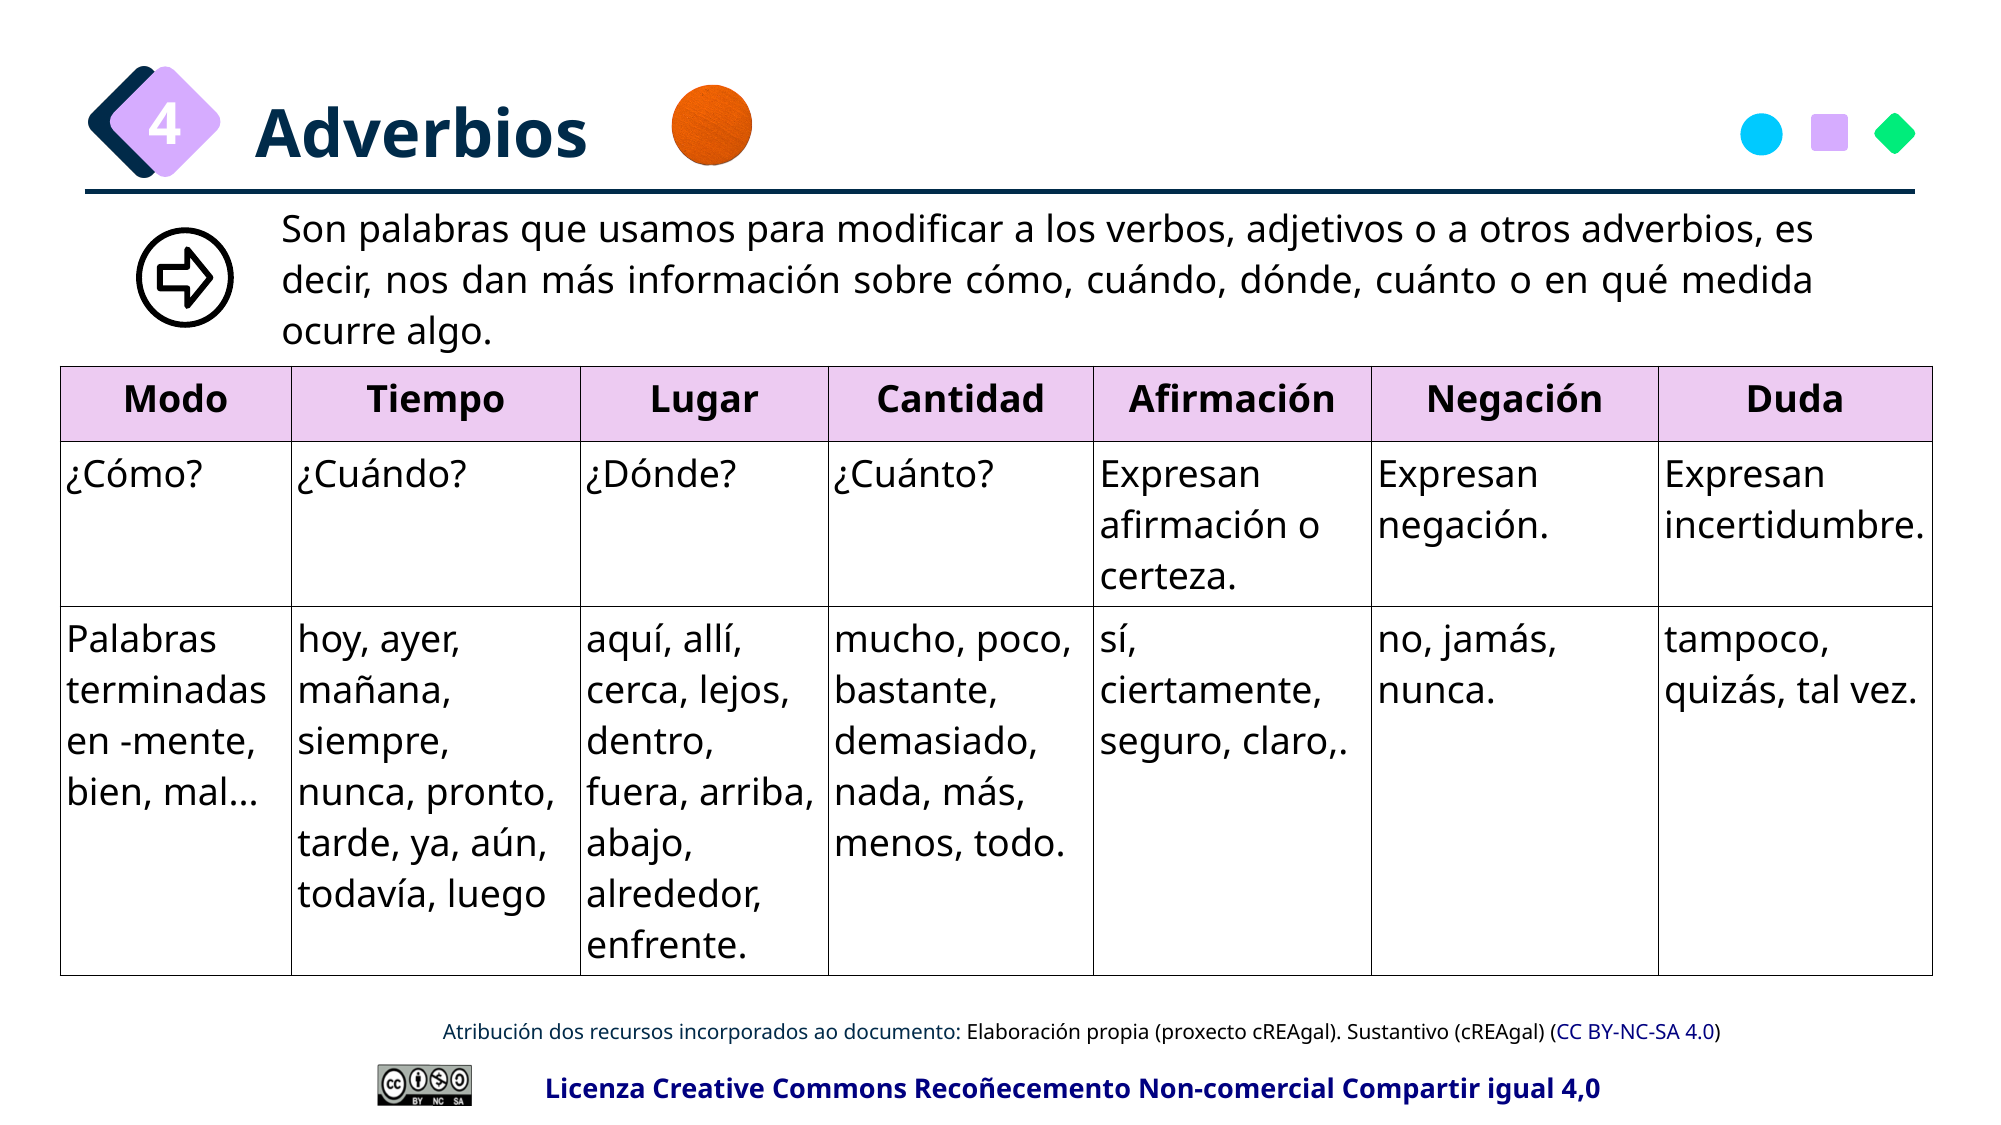

# Adverbios
4
Son palabras que usamos para modificar a los verbos, adjetivos o a otros adverbios, es decir, nos dan más información sobre cómo, cuándo, dónde, cuánto o en qué medida ocurre algo.
| Modo | Tiempo | Lugar | Cantidad | Afirmación | Negación | Duda |
| --- | --- | --- | --- | --- | --- | --- |
| ¿Cómo? | ¿Cuándo? | ¿Dónde? | ¿Cuánto? | Expresan afirmación o certeza. | Expresan negación. | Expresan incertidumbre. |
| Palabras terminadas en -mente, bien, mal... | hoy, ayer, mañana, siempre, nunca, pronto, tarde, ya, aún, todavía, luego | aquí, allí, cerca, lejos, dentro, fuera, arriba, abajo, alrededor, enfrente. | mucho, poco, bastante, demasiado, nada, más, menos, todo. | sí, ciertamente, seguro, claro,. | no, jamás, nunca. | tampoco, quizás, tal vez. |
Atribución dos recursos incorporados ao documento: Elaboración propia (proxecto cREAgal). Sustantivo (cREAgal) (CC BY-NC-SA 4.0)
Licenza Creative Commons Recoñecemento Non-comercial Compartir igual 4,0